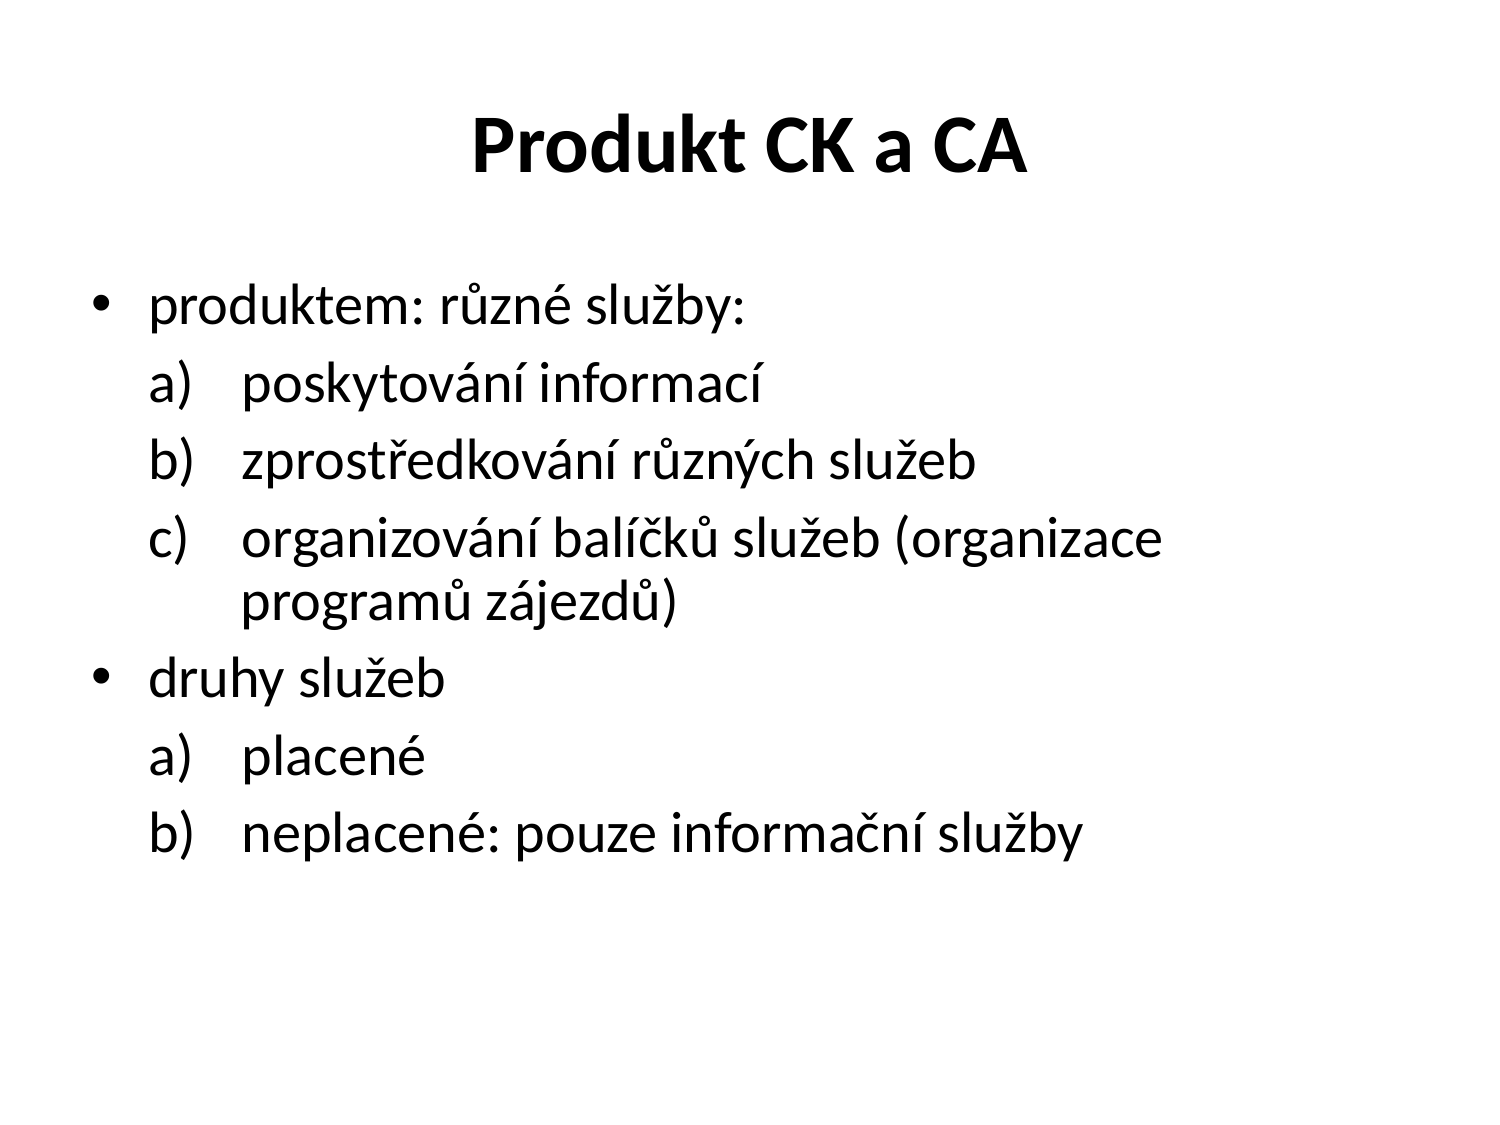

# Produkt CK a CA
produktem: různé služby:
	a)	poskytování informací
	b)	zprostředkování různých služeb
	c)	organizování balíčků služeb (organizace 	 programů zájezdů)
druhy služeb
	a)	placené
	b)	neplacené: pouze informační služby